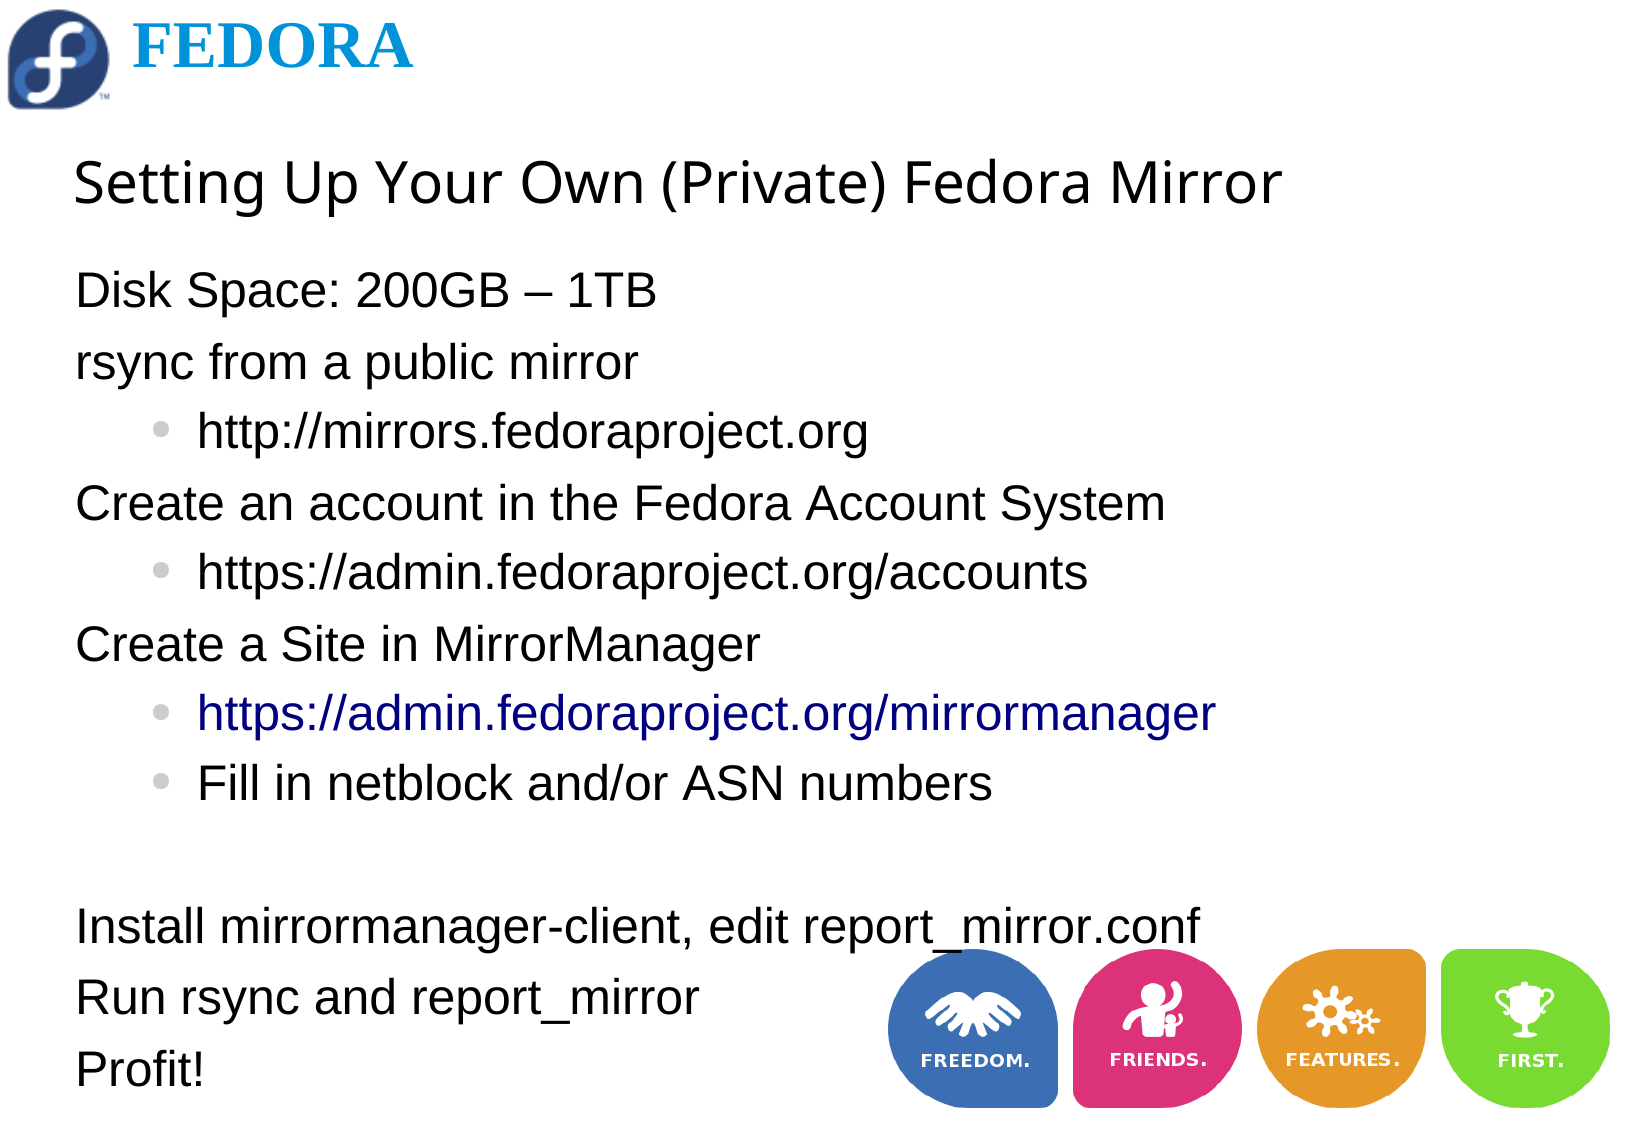

# Setting Up Your Own (Private) Fedora Mirror
Disk Space: 200GB – 1TB
rsync from a public mirror
http://mirrors.fedoraproject.org
Create an account in the Fedora Account System
https://admin.fedoraproject.org/accounts
Create a Site in MirrorManager
https://admin.fedoraproject.org/mirrormanager
Fill in netblock and/or ASN numbers
Install mirrormanager-client, edit report_mirror.conf
Run rsync and report_mirror
Profit!